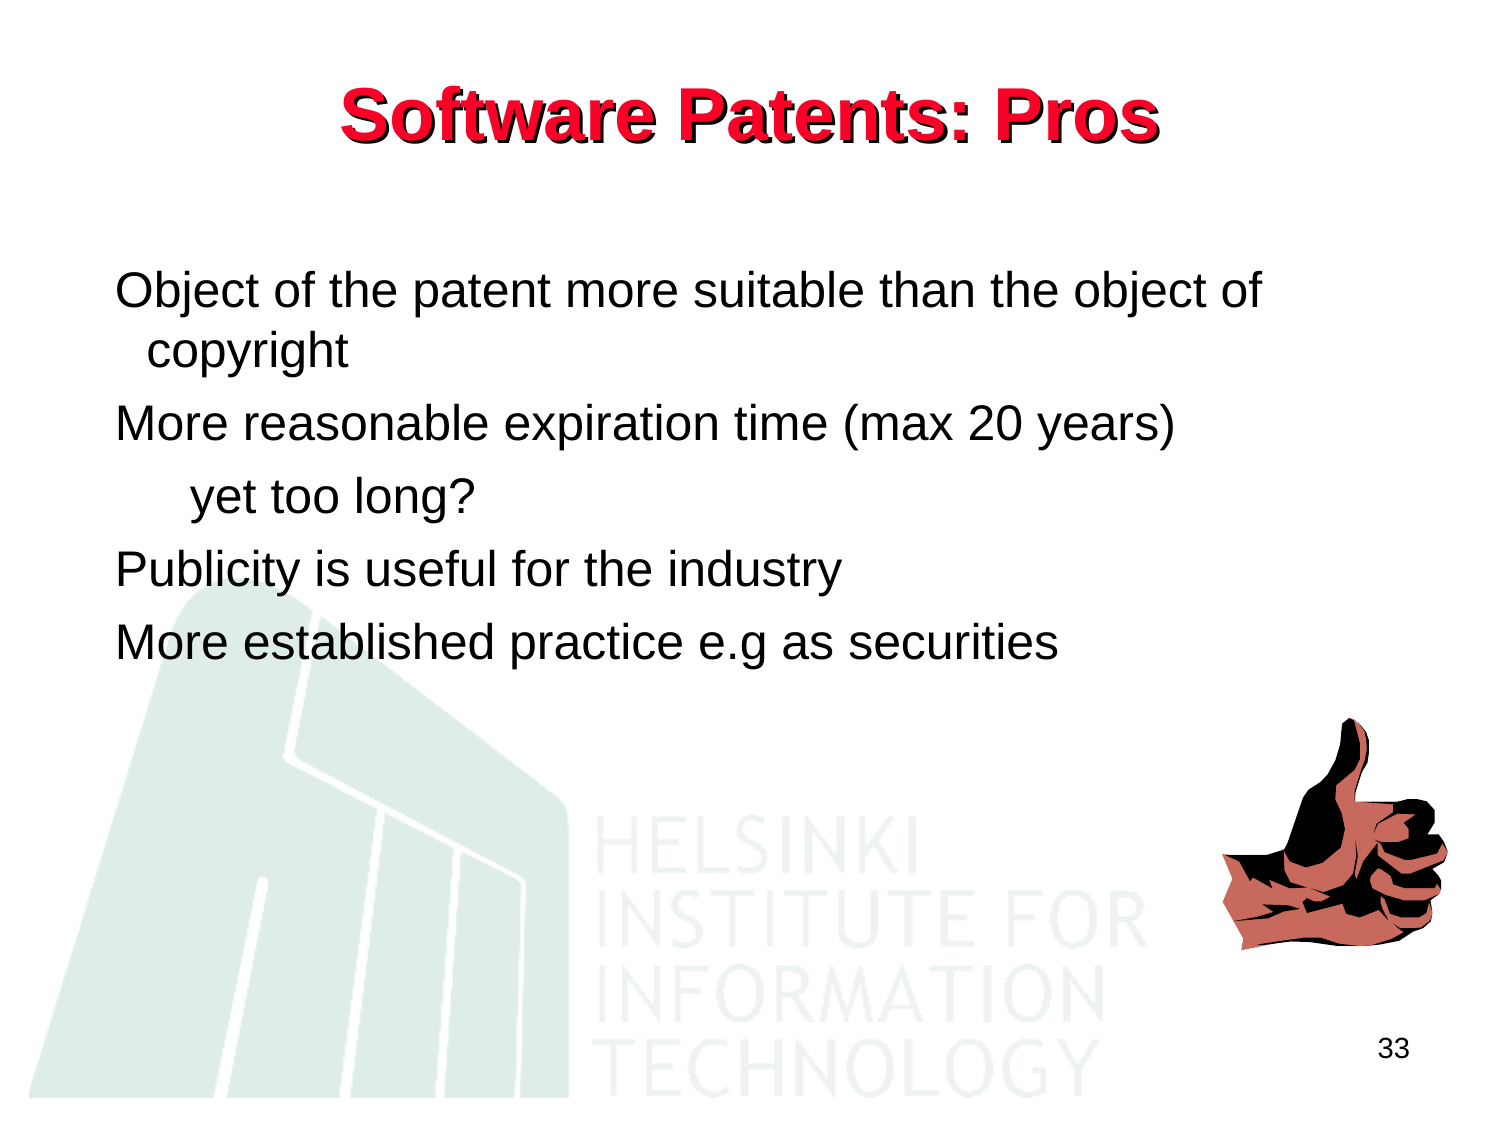

# Software Patents: Pros
Object of the patent more suitable than the object of copyright
More reasonable expiration time (max 20 years)
yet too long?
Publicity is useful for the industry
More established practice e.g as securities
33